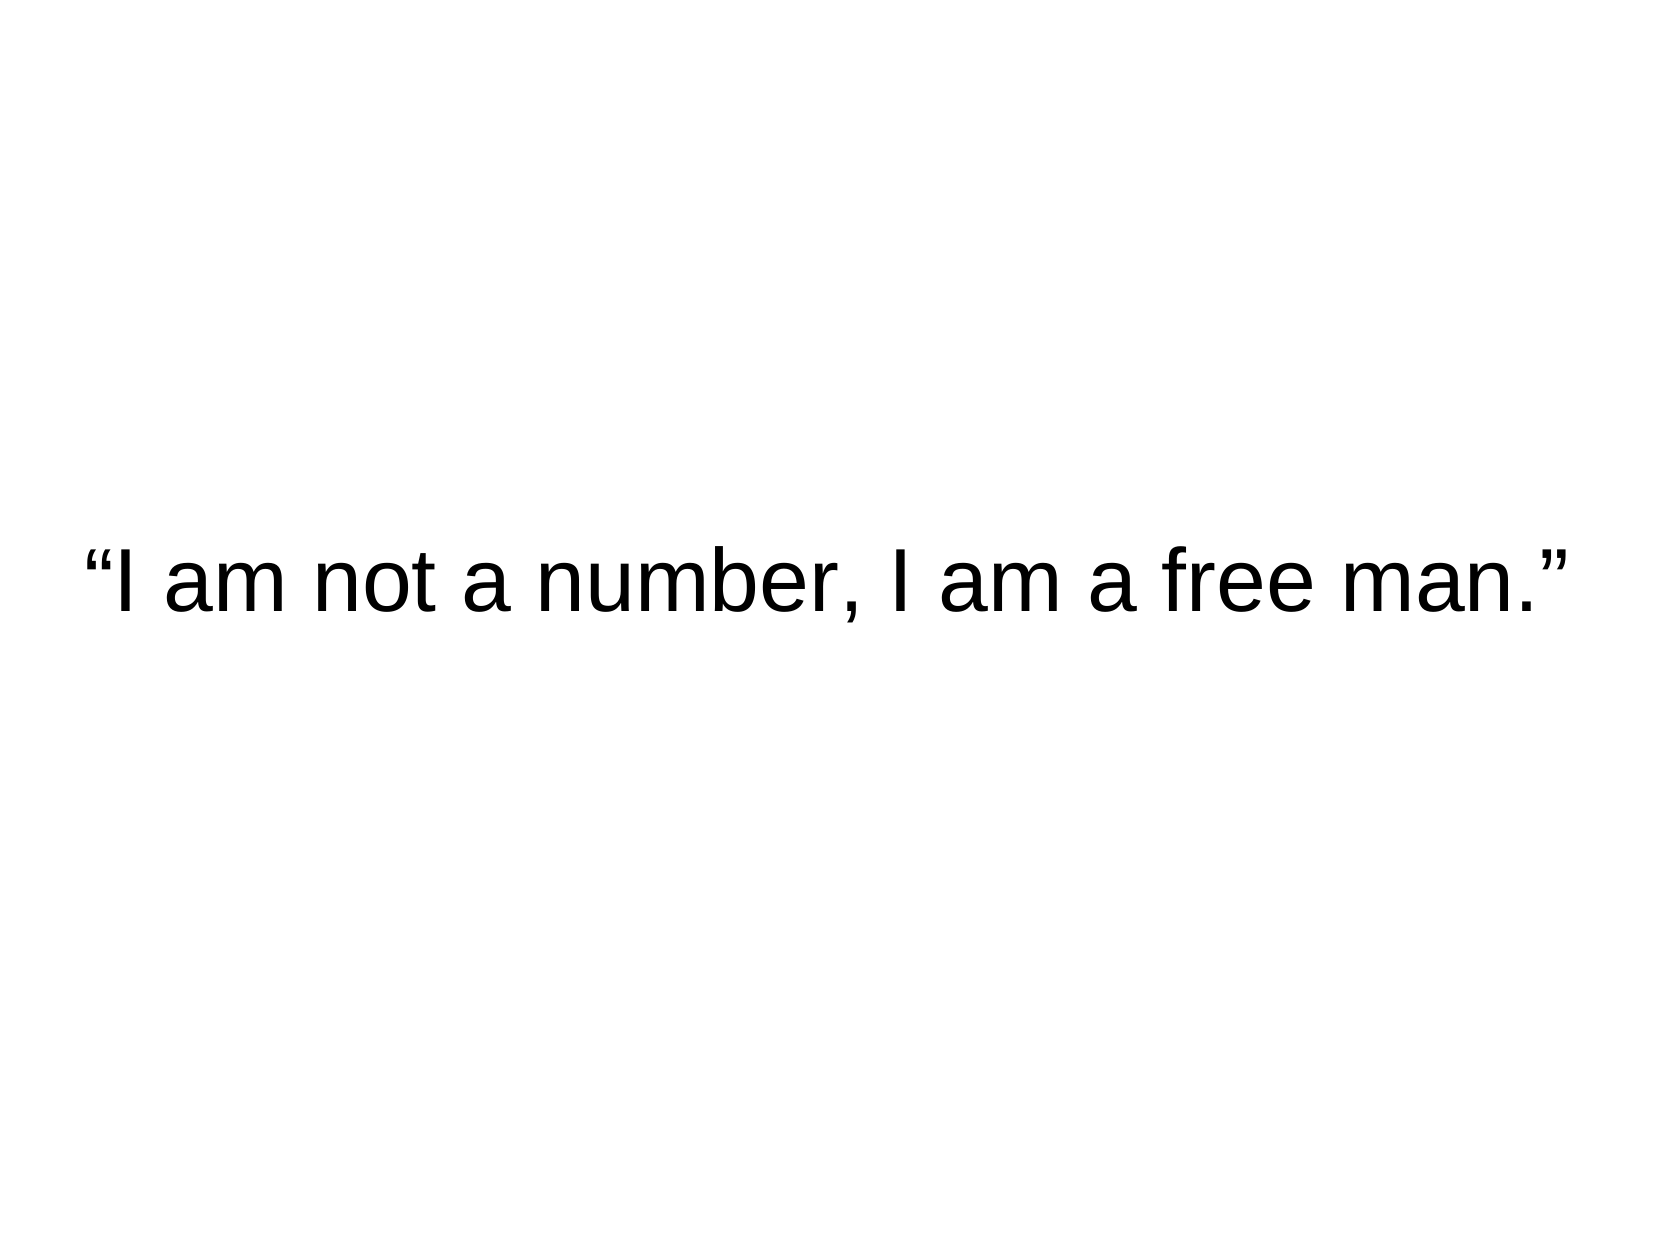

“I am not a number, I am a free man.”